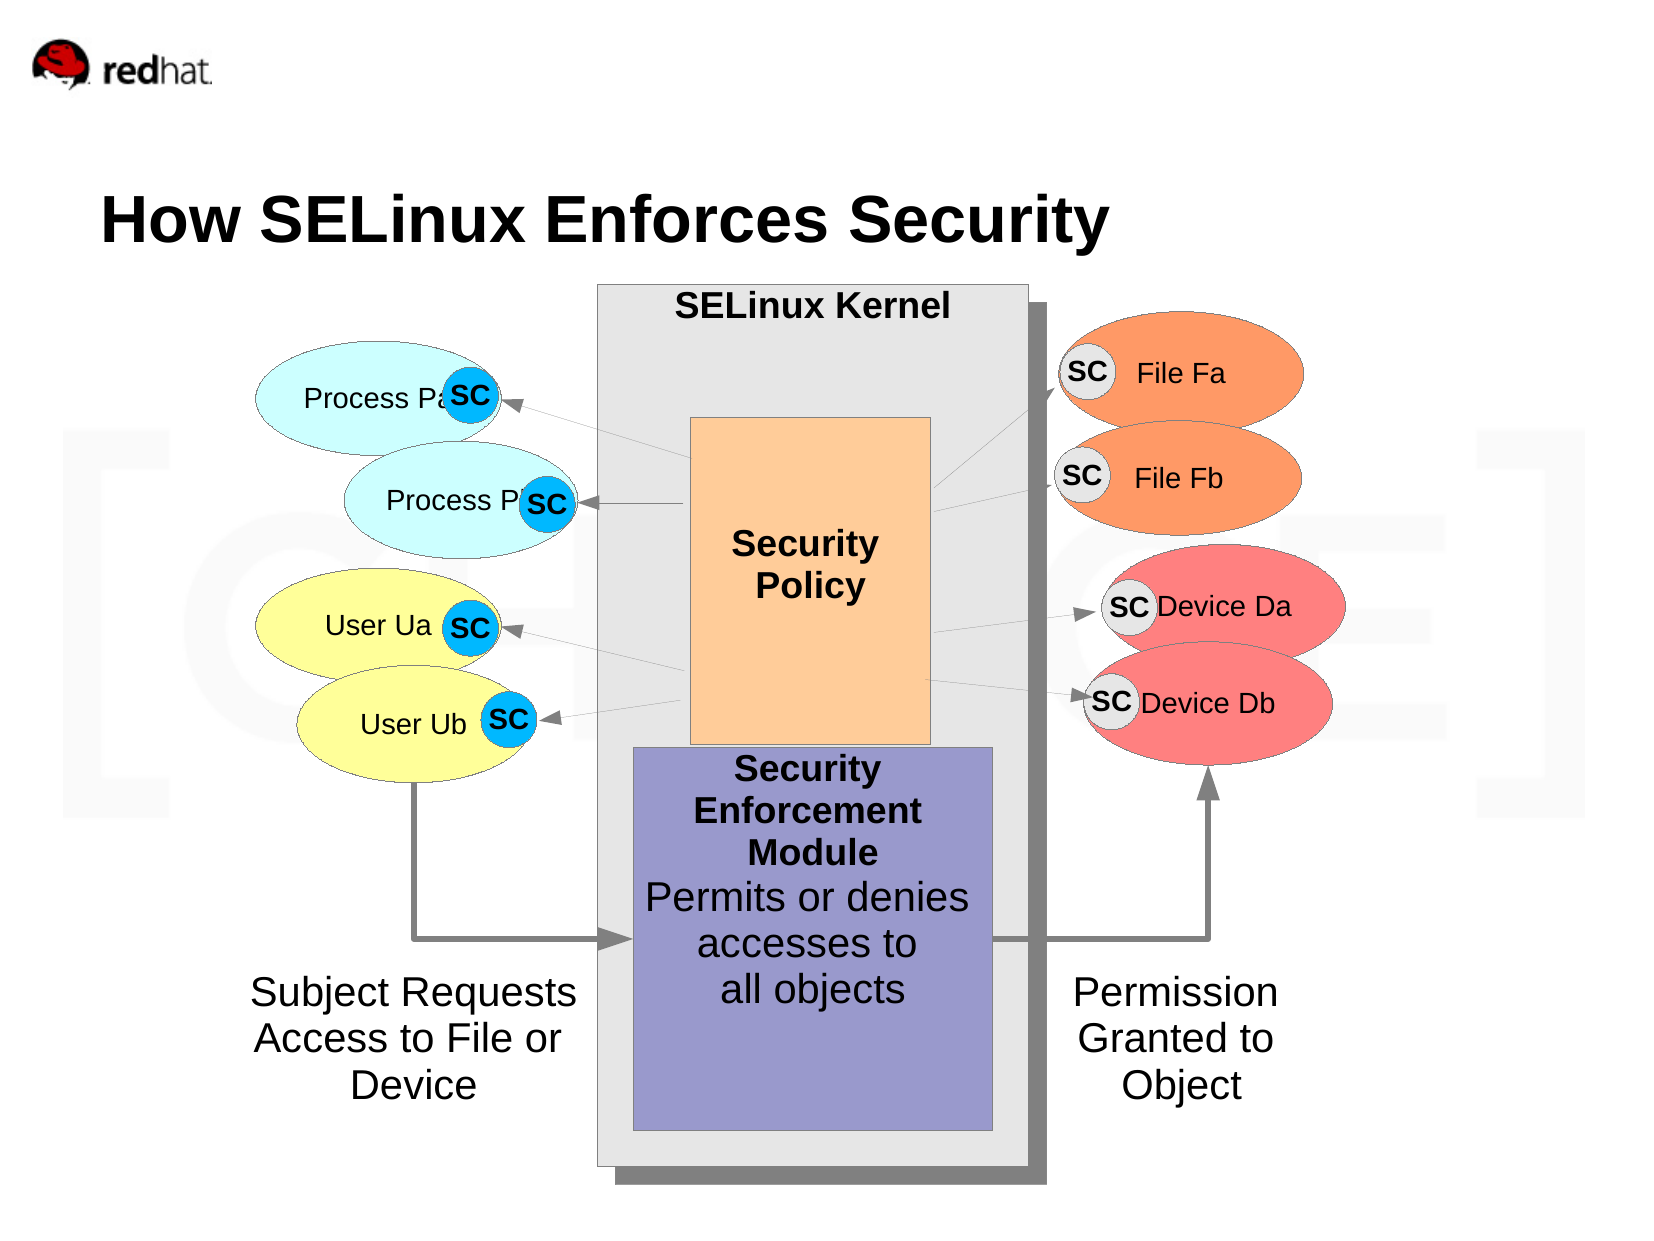

# How SELinux Enforces Security
SELinux Kernel
File Fa
Process Pa
SC
SC
Security
Policy
File Fb
Process Pb
SC
SC
Device Da
User Ua
SC
SC
Device Db
User Ub
SC
SC
Security
Enforcement
Module
Permits or denies
accesses to
all objects
Subject Requests
Access to File or
Device
Permission
Granted to
Object